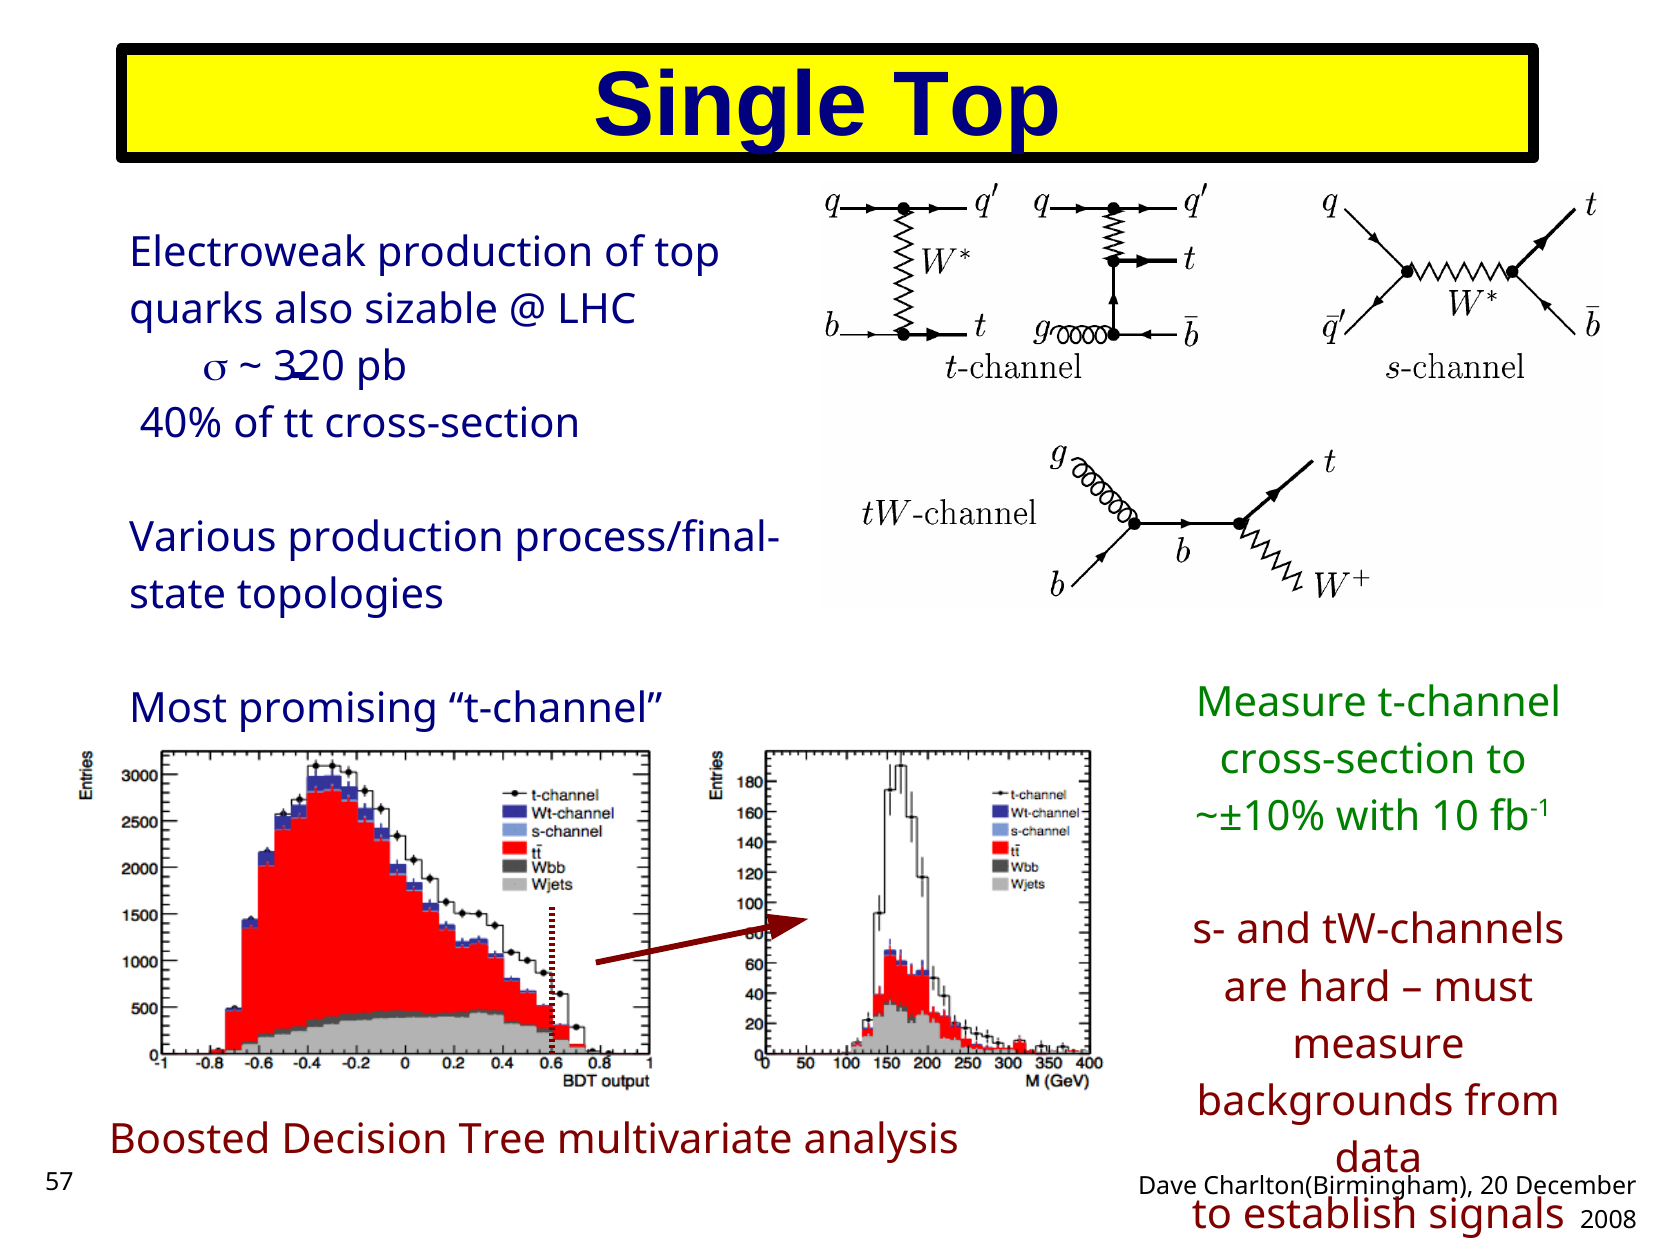

# Single Top
Electroweak production of top quarks also sizable @ LHC
	s ~ 320 pb
 40% of tt cross-section
Various production process/final-state topologies
Most promising “t-channel”
Measure t-channel cross-section to
~±10% with 10 fb-1
s- and tW-channels are hard – must measure backgrounds from data
to establish signals
> 10 fb-1
Boosted Decision Tree multivariate analysis
57